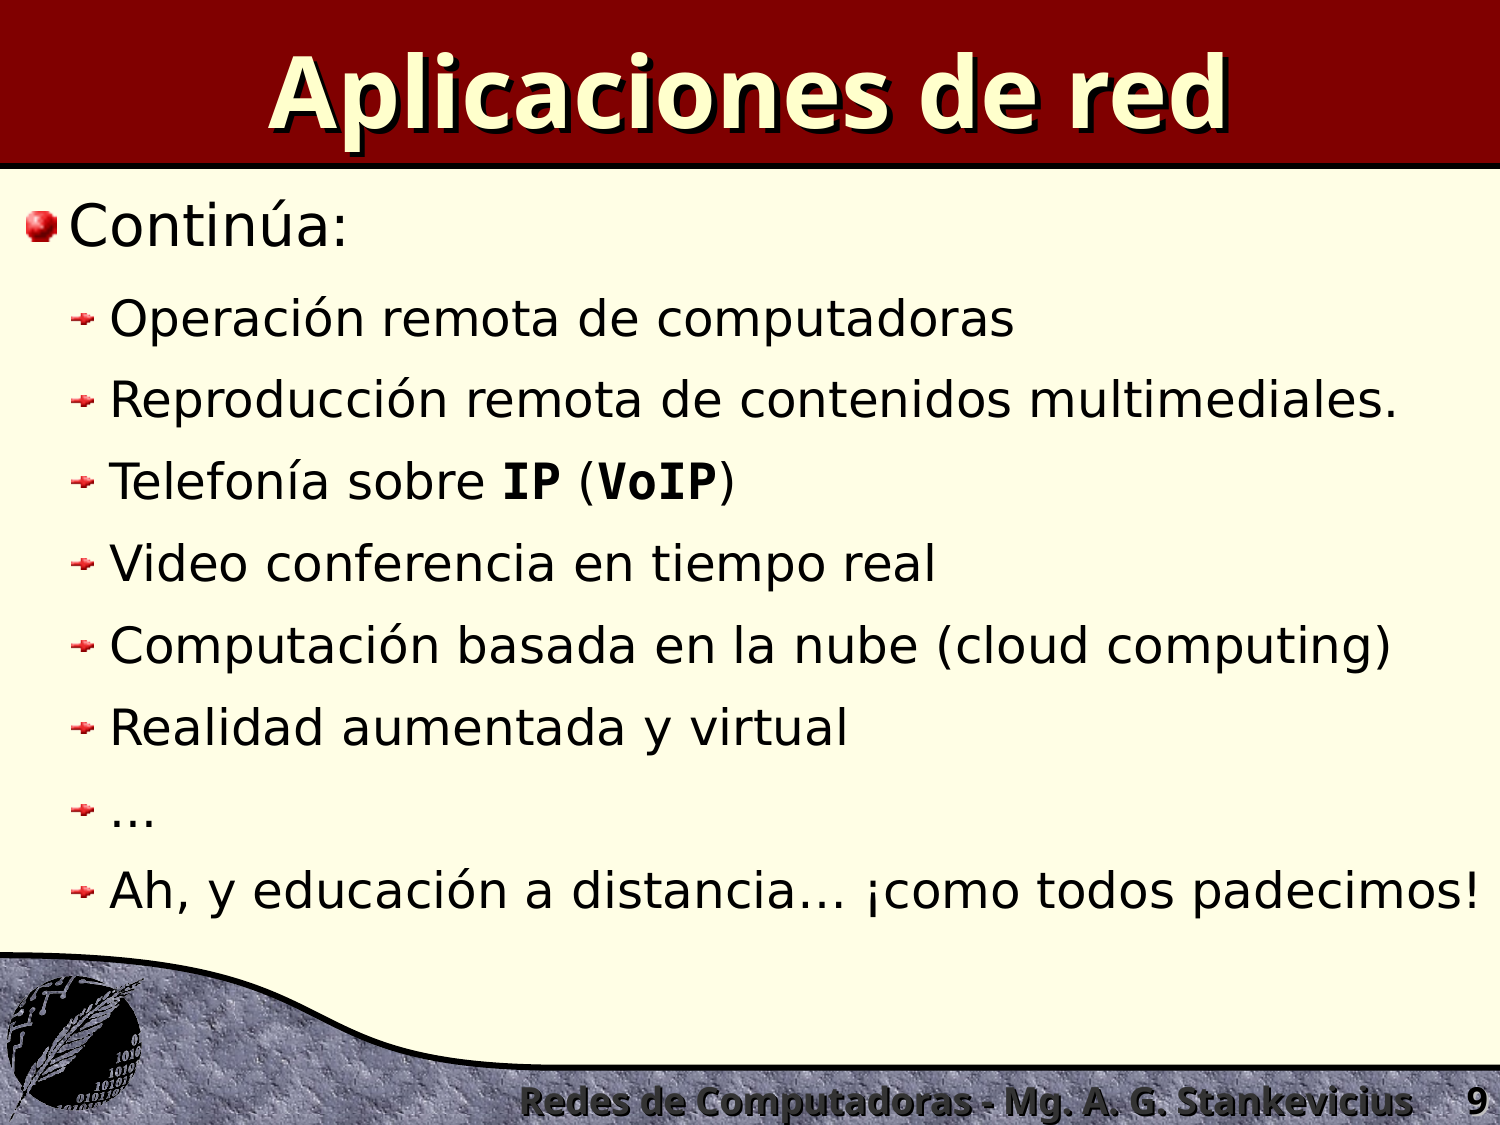

# Aplicaciones de red
Continúa:
Operación remota de computadoras
Reproducción remota de contenidos multimediales.
Telefonía sobre IP (VoIP)
Video conferencia en tiempo real
Computación basada en la nube (cloud computing)
Realidad aumentada y virtual
...
Ah, y educación a distancia… ¡como todos padecimos!
9